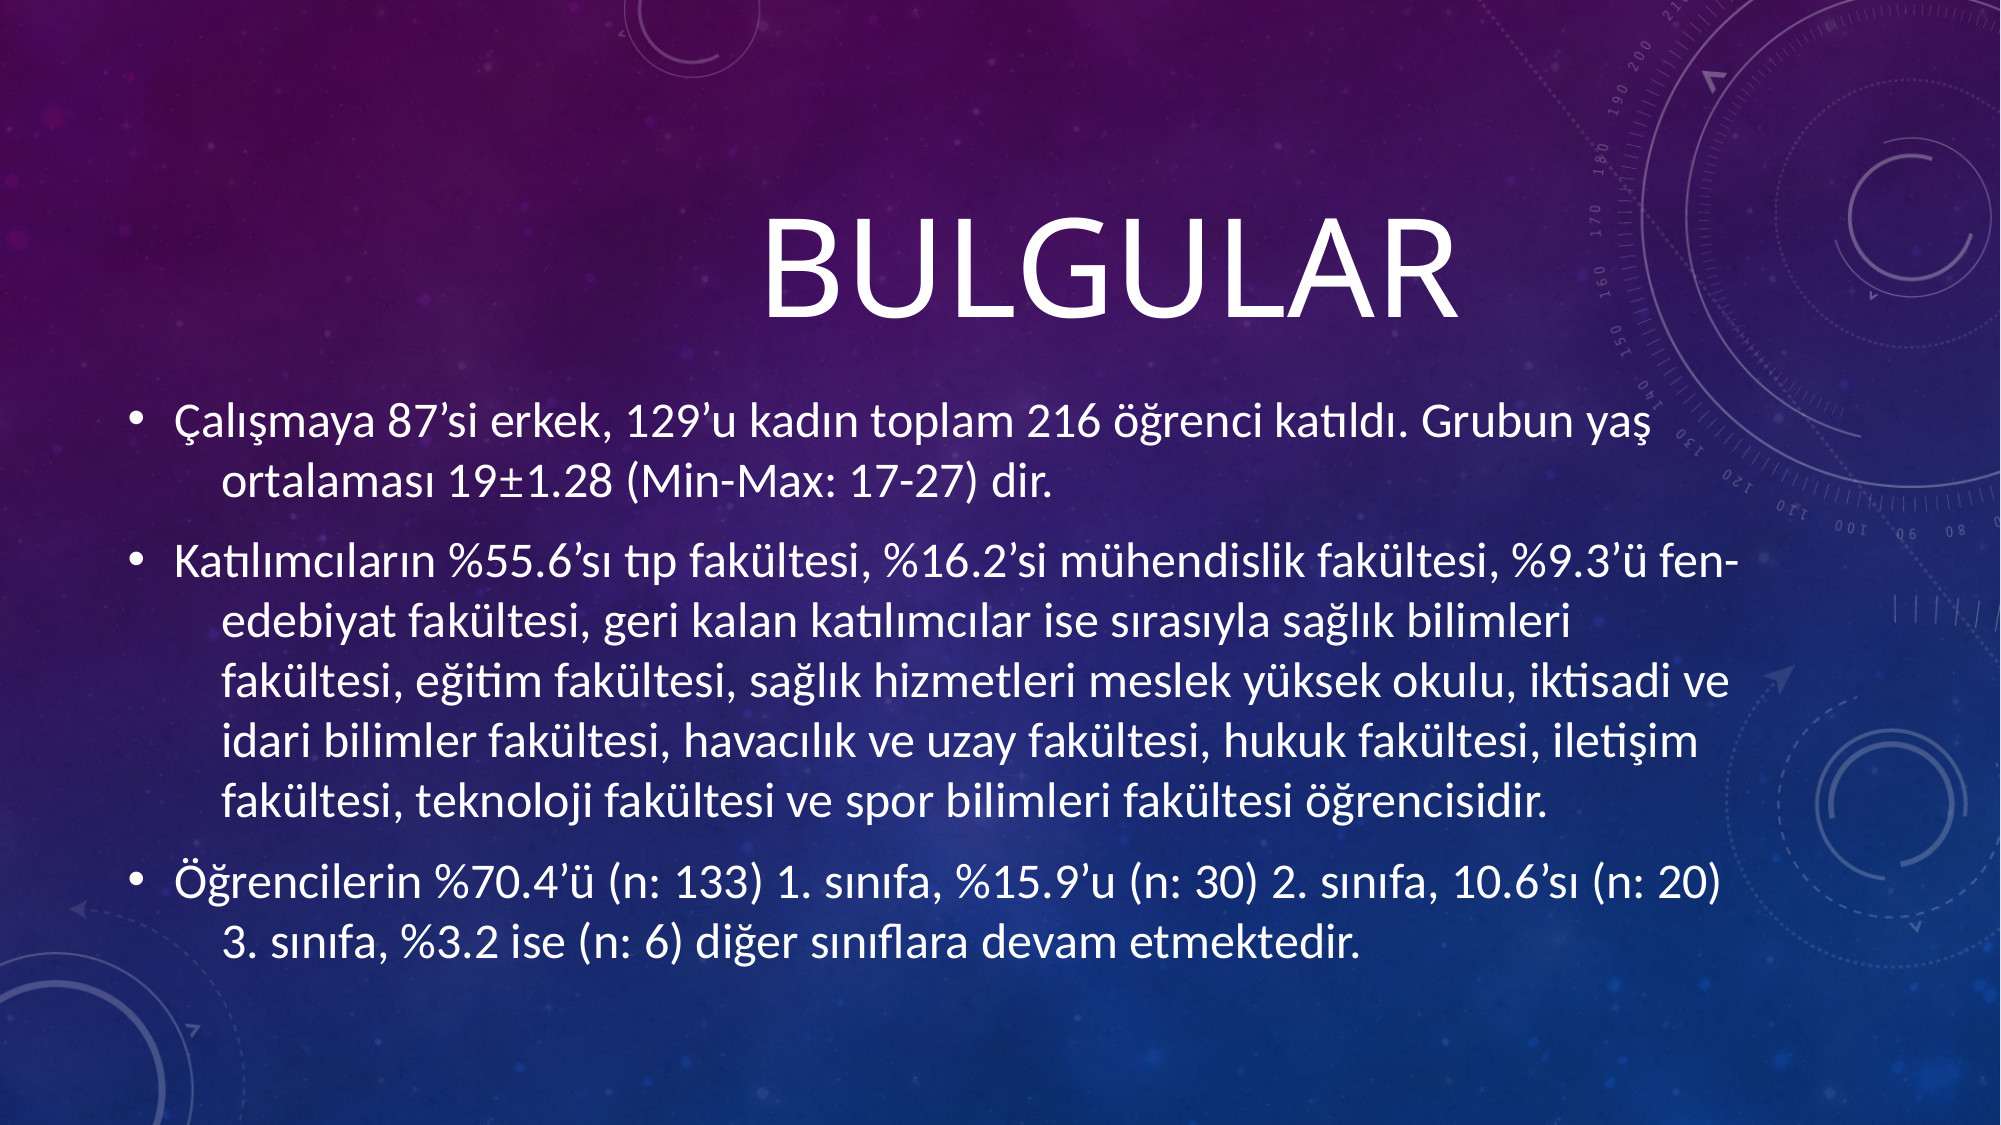

# BULGULAR
Çalışmaya 87’si erkek, 129’u kadın toplam 216 öğrenci katıldı. Grubun yaş ortalaması 19±1.28 (Min-Max: 17-27) dir.
Katılımcıların %55.6’sı tıp fakültesi, %16.2’si mühendislik fakültesi, %9.3’ü fen-edebiyat fakültesi, geri kalan katılımcılar ise sırasıyla sağlık bilimleri fakültesi, eğitim fakültesi, sağlık hizmetleri meslek yüksek okulu, iktisadi ve idari bilimler fakültesi, havacılık ve uzay fakültesi, hukuk fakültesi, iletişim fakültesi, teknoloji fakültesi ve spor bilimleri fakültesi öğrencisidir.
Öğrencilerin %70.4’ü (n: 133) 1. sınıfa, %15.9’u (n: 30) 2. sınıfa, 10.6’sı (n: 20) 3. sınıfa, %3.2 ise (n: 6) diğer sınıflara devam etmektedir.